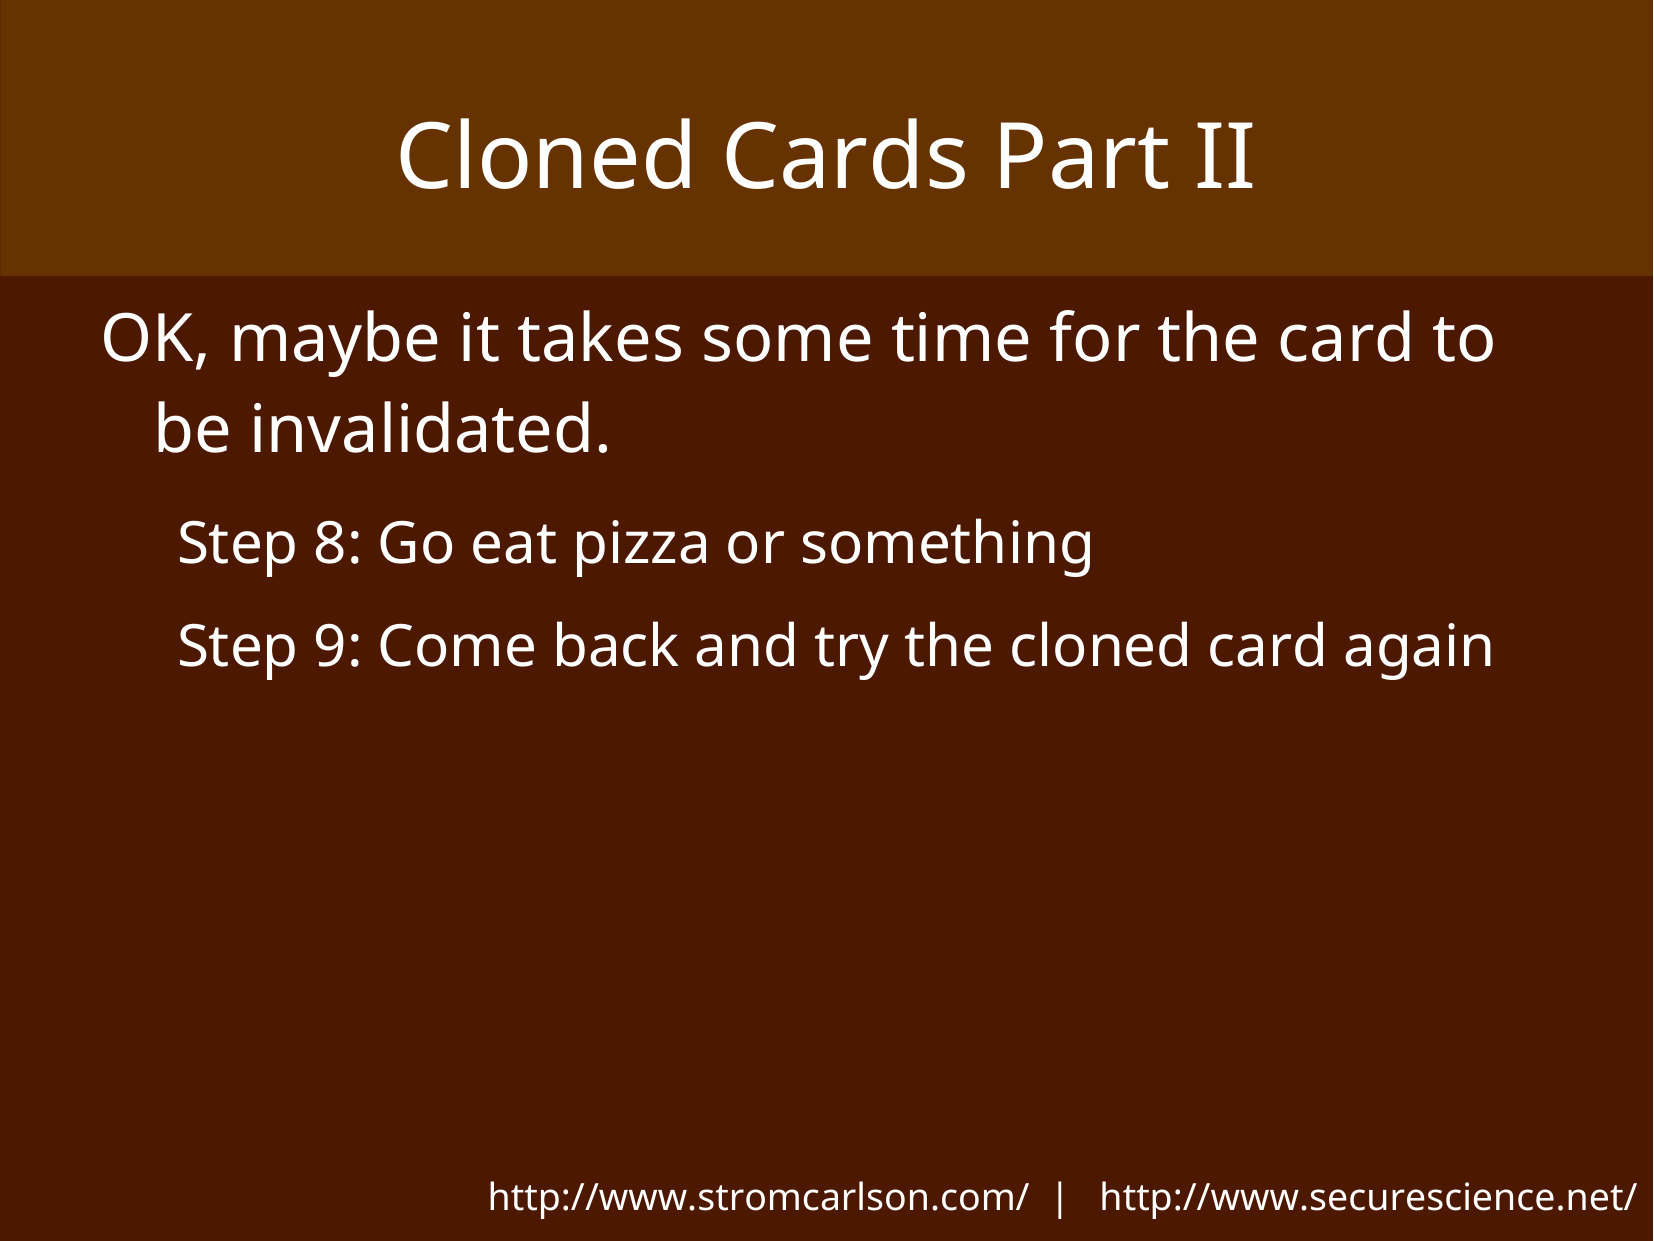

# Cloned Cards Part II
OK, maybe it takes some time for the card to be invalidated.
Step 8: Go eat pizza or something
Step 9: Come back and try the cloned card again